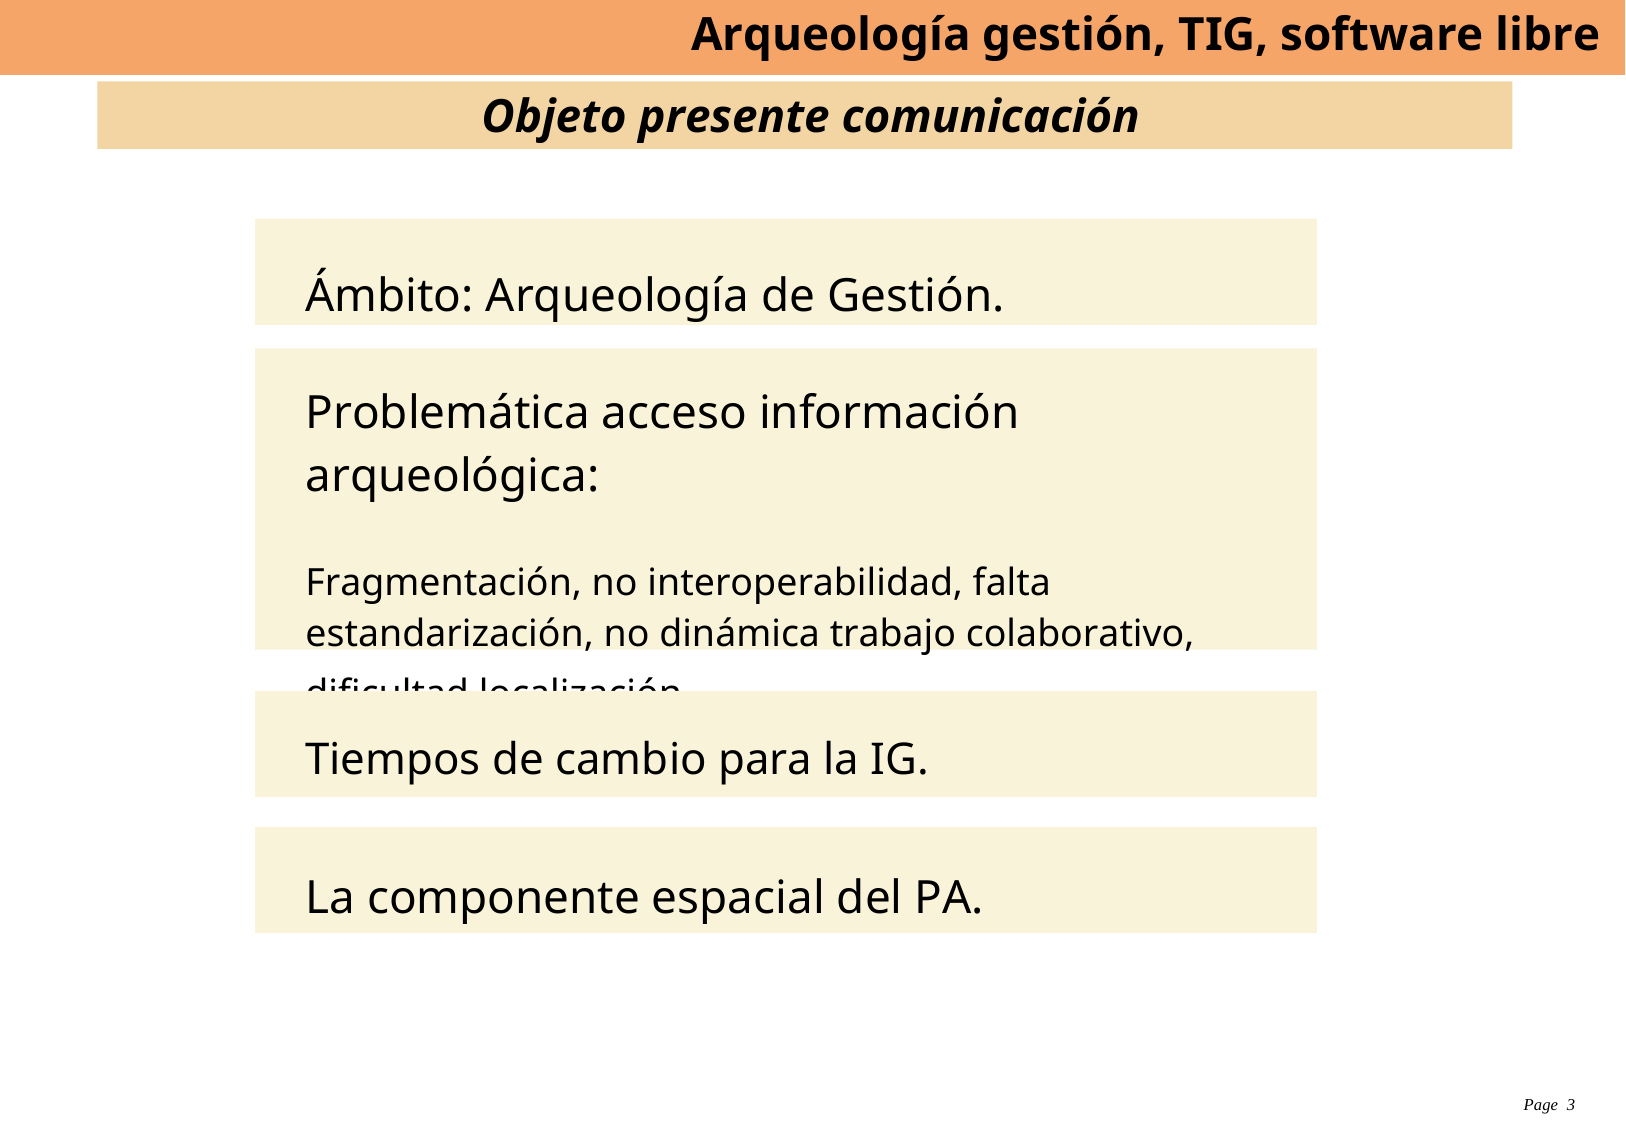

Arqueología gestión, TIG, software libre
 Objeto presente comunicación
Ámbito: Arqueología de Gestión.
Problemática acceso información arqueológica:
Fragmentación, no interoperabilidad, falta estandarización, no dinámica trabajo colaborativo, dificultad localización.
Tiempos de cambio para la IG.
La componente espacial del PA.